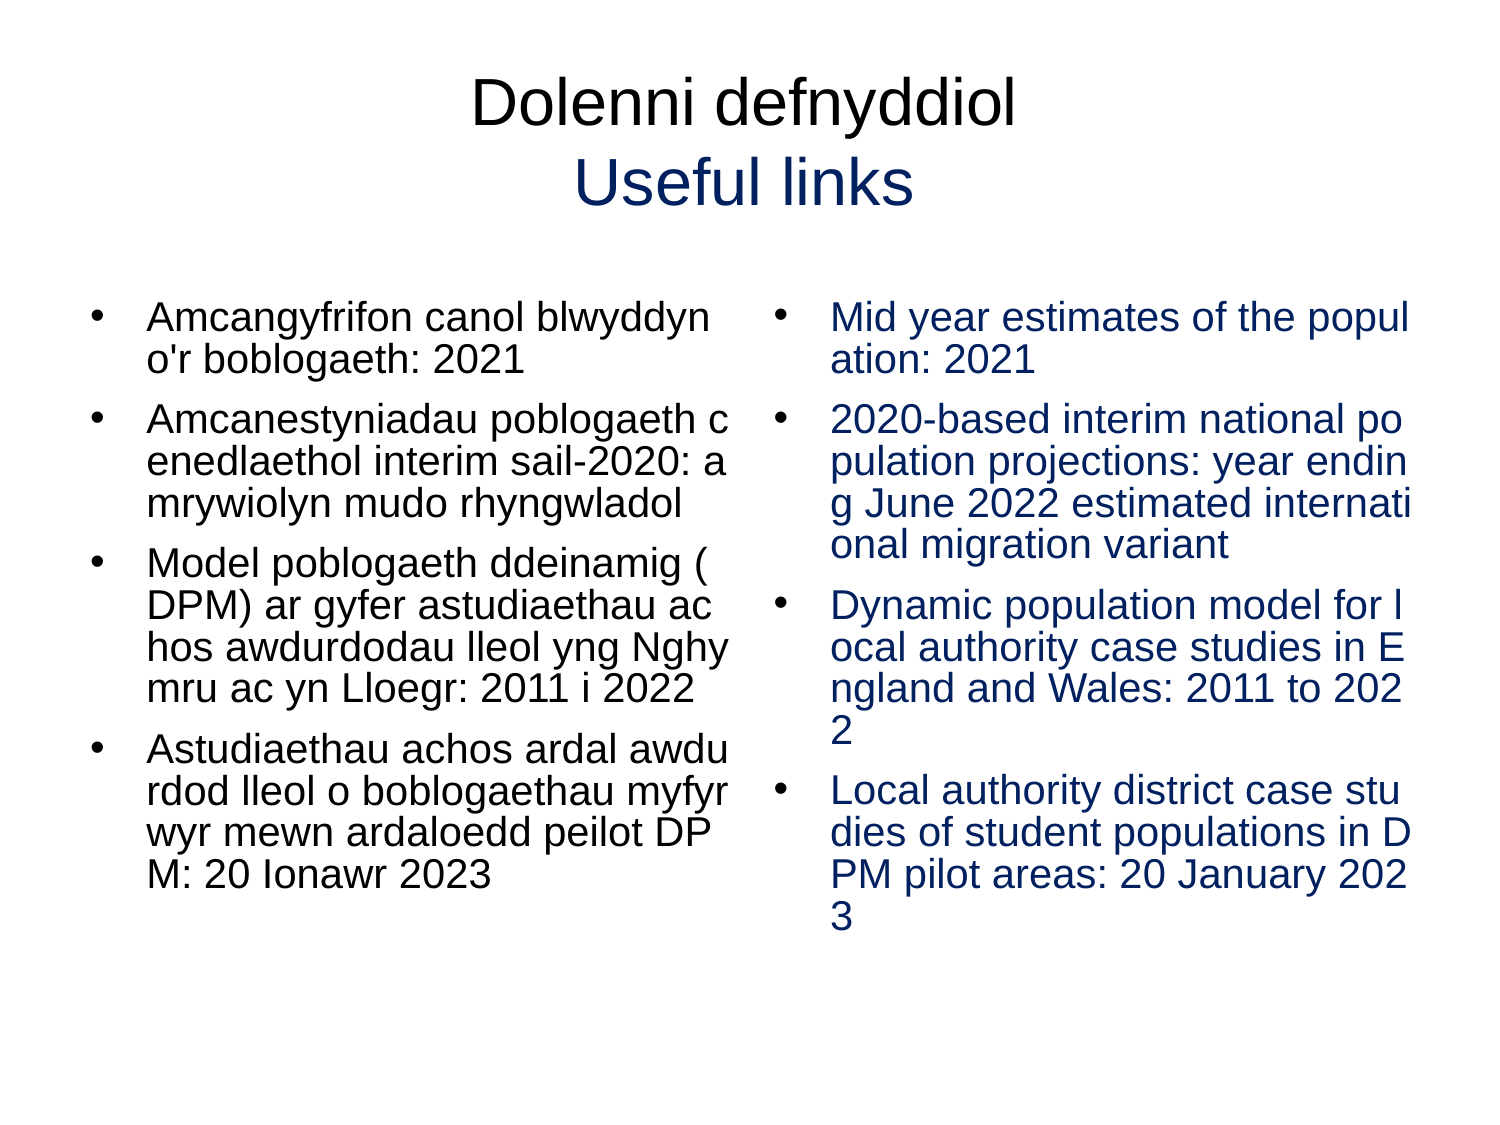

# Dolenni defnyddiol Useful links
Mid year estimates of the population: 2021
2020-based interim national population projections: year ending June 2022 estimated international migration variant
Dynamic population model for local authority case studies in England and Wales: 2011 to 2022
Local authority district case studies of student populations in DPM pilot areas: 20 January 2023
Amcangyfrifon canol blwyddyn o'r boblogaeth: 2021
Amcanestyniadau poblogaeth cenedlaethol interim sail-2020: amrywiolyn mudo rhyngwladol
Model poblogaeth ddeinamig (DPM) ar gyfer astudiaethau achos awdurdodau lleol yng Nghymru ac yn Lloegr: 2011 i 2022
Astudiaethau achos ardal awdurdod lleol o boblogaethau myfyrwyr mewn ardaloedd peilot DPM: 20 Ionawr 2023